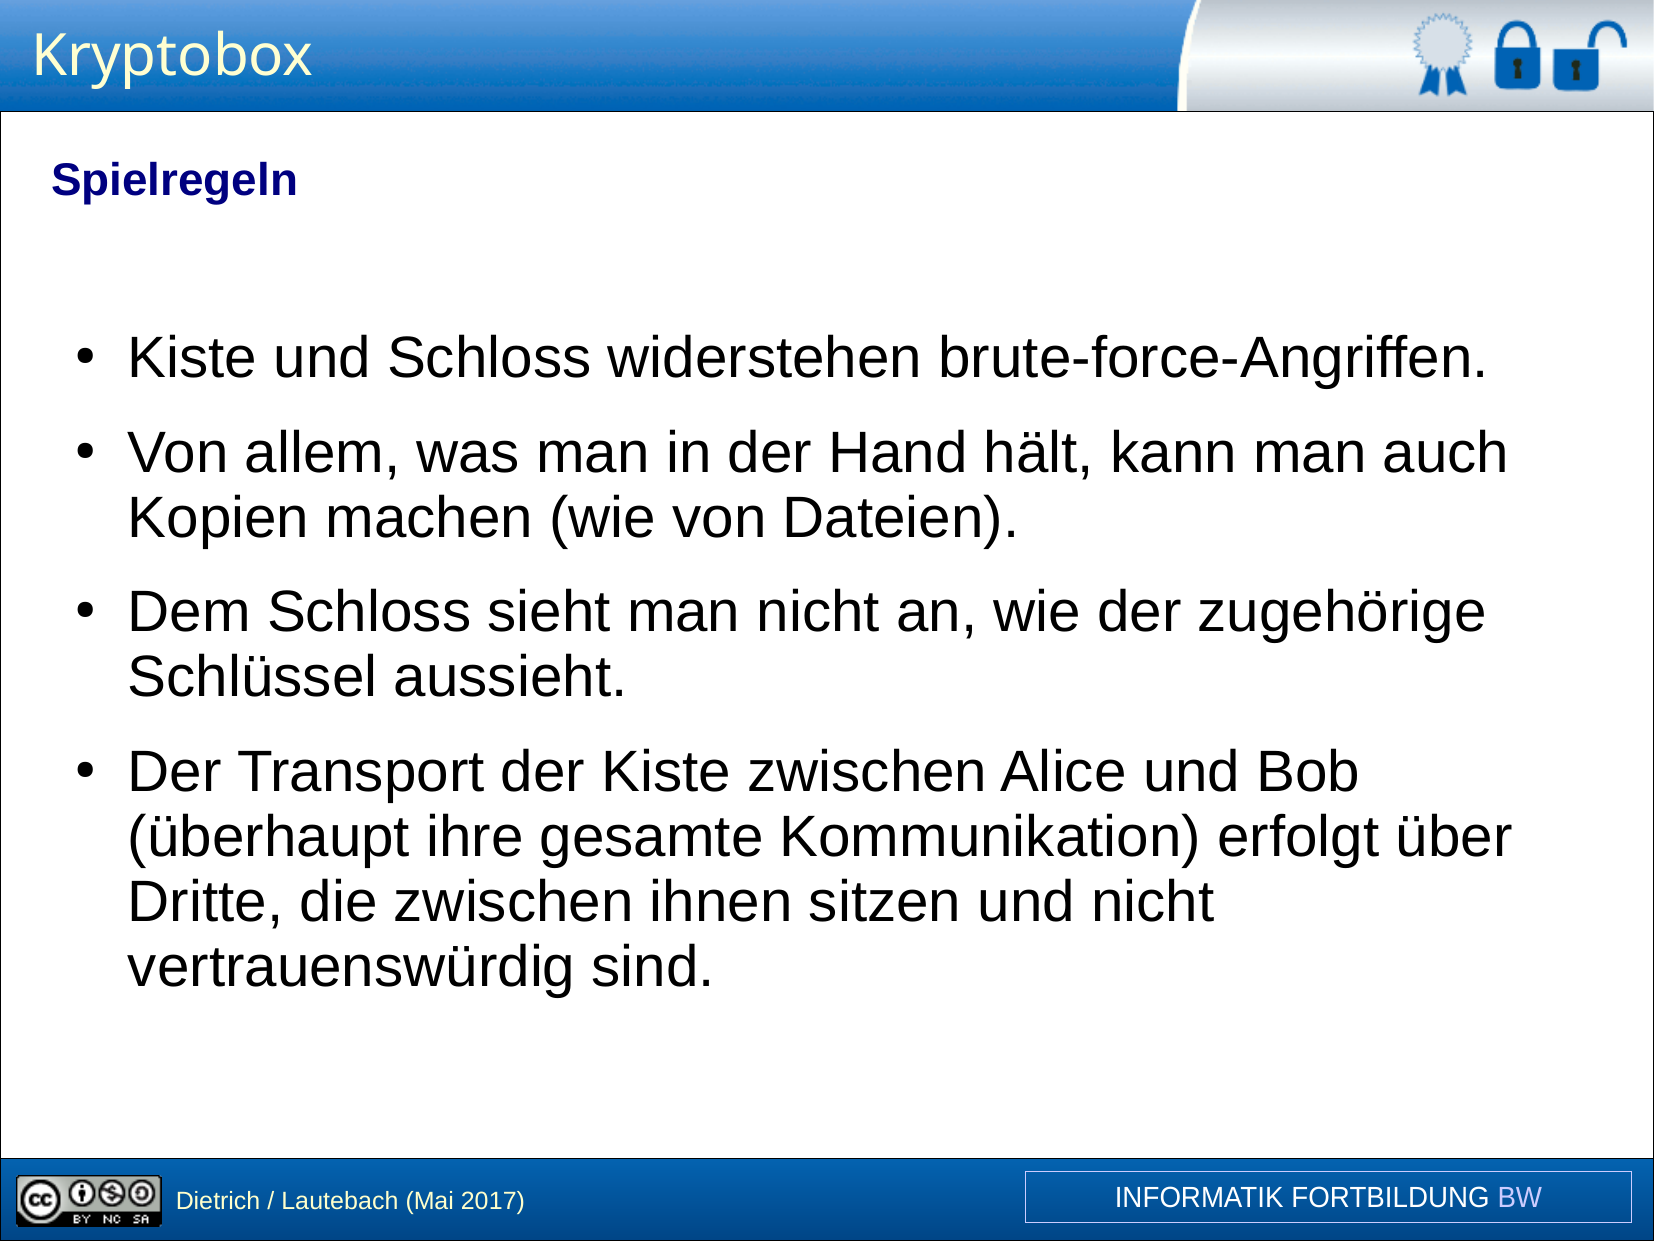

# Kryptobox
Spielregeln
Kiste und Schloss widerstehen brute-force-Angriffen.
Von allem, was man in der Hand hält, kann man auch Kopien machen (wie von Dateien).
Dem Schloss sieht man nicht an, wie der zugehörige Schlüssel aussieht.
Der Transport der Kiste zwischen Alice und Bob (überhaupt ihre gesamte Kommunikation) erfolgt über Dritte, die zwischen ihnen sitzen und nicht vertrauenswürdig sind.
27